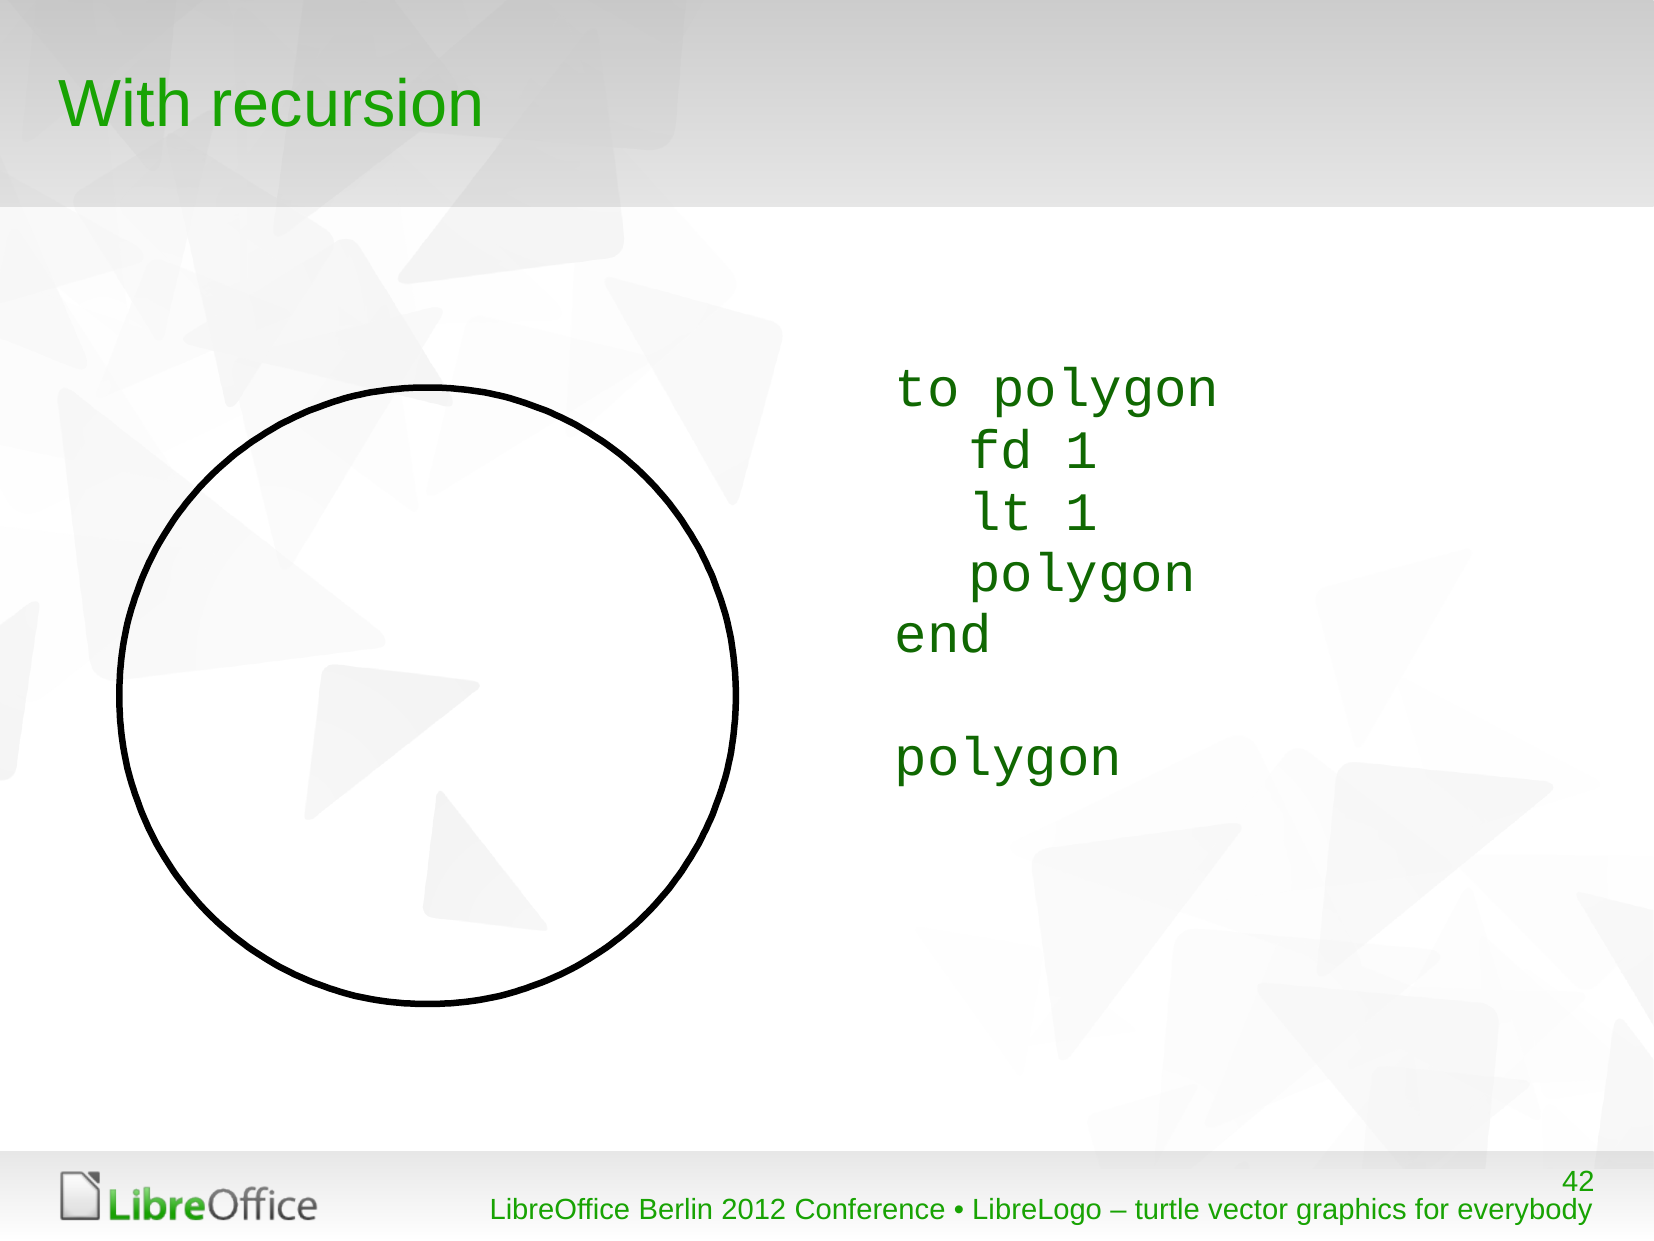

# With recursion
to polygon
	fd 1
	lt 1
	polygon
end
polygon
42
LibreOffice Berlin 2012 Conference • LibreLogo – turtle vector graphics for everybody